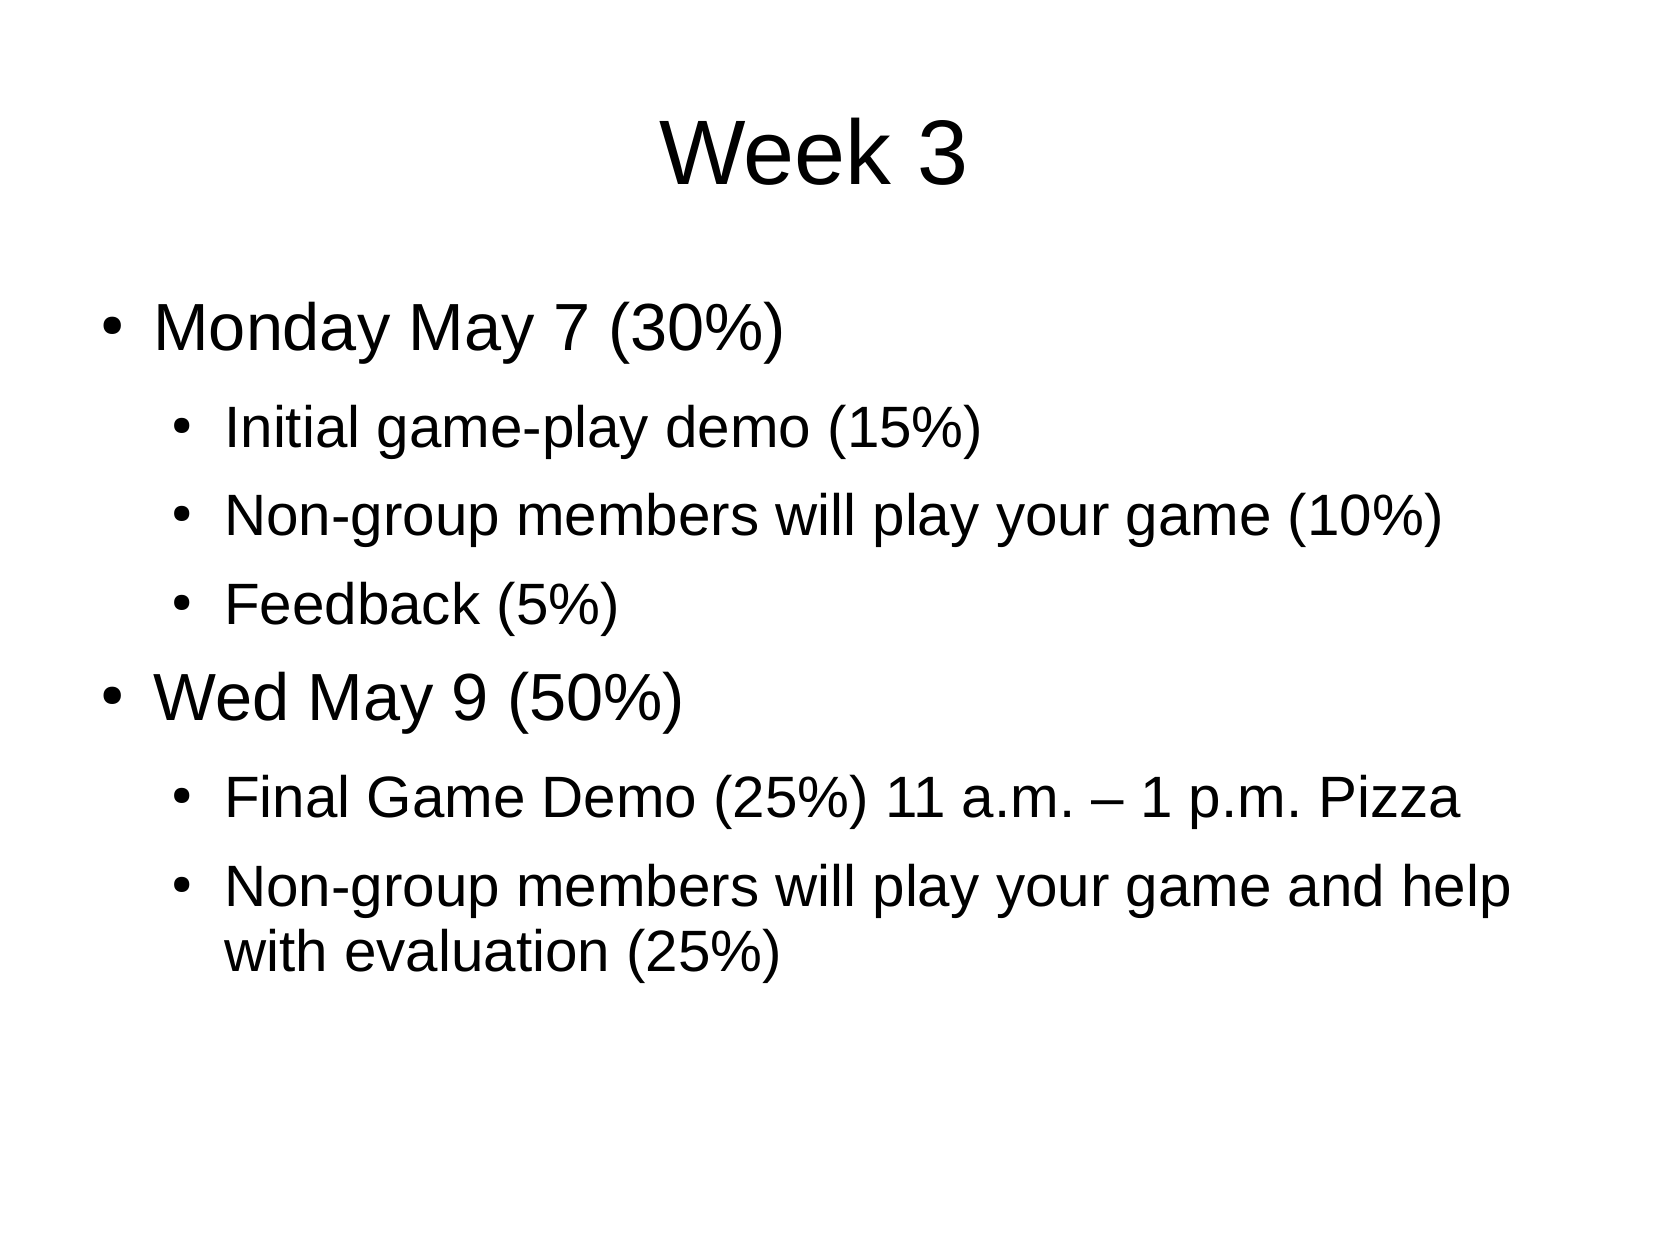

# Week 3
Monday May 7 (30%)
Initial game-play demo (15%)
Non-group members will play your game (10%)
Feedback (5%)
Wed May 9 (50%)
Final Game Demo (25%) 11 a.m. – 1 p.m. Pizza
Non-group members will play your game and help with evaluation (25%)